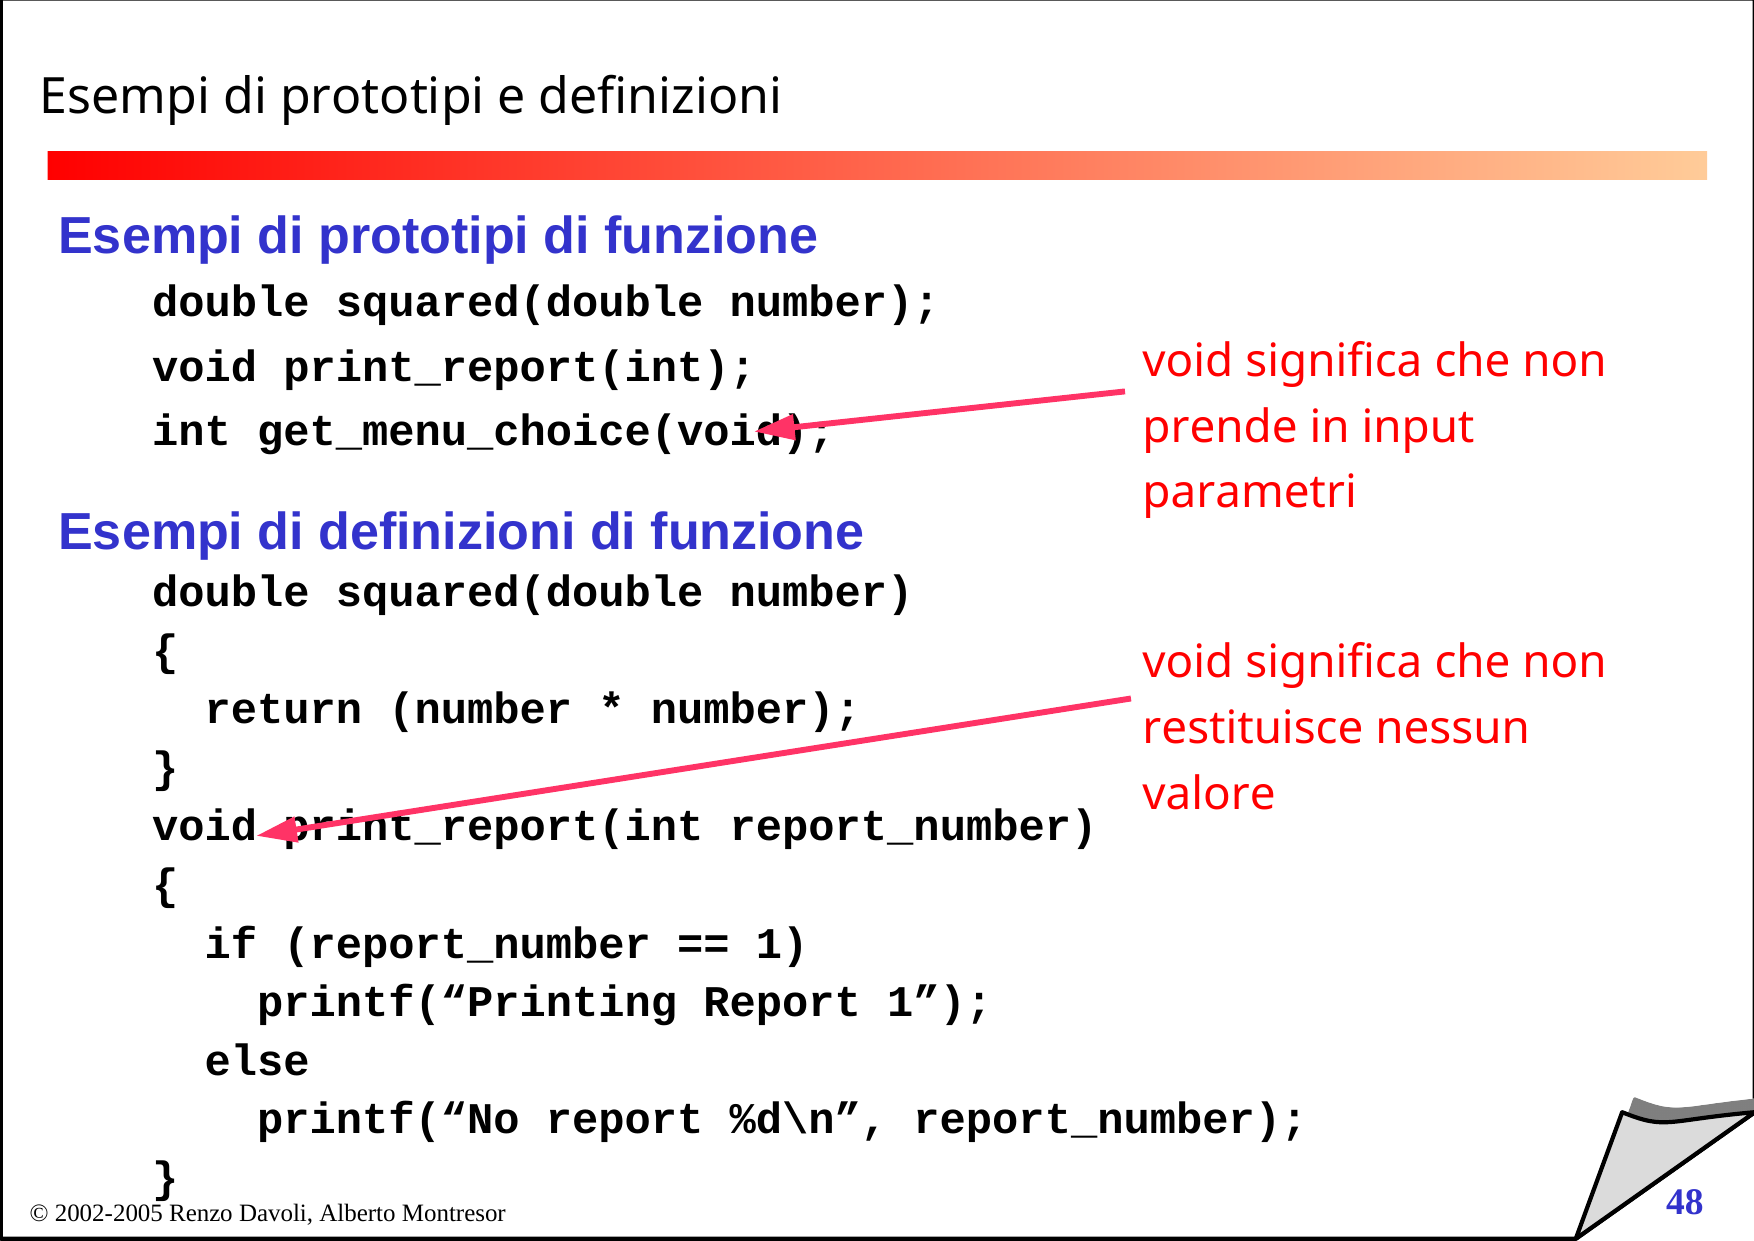

# Esempi di prototipi e definizioni
Esempi di prototipi di funzione
double squared(double number);
void print_report(int);
int get_menu_choice(void);
Esempi di definizioni di funzione
double squared(double number)
{
 return (number * number);
}
void print_report(int report_number)
{
 if (report_number == 1)
 printf(“Printing Report 1”);
 else
 printf(“No report %d\n”, report_number);
}
void significa che non prende in input parametri
void significa che non restituisce nessun valore